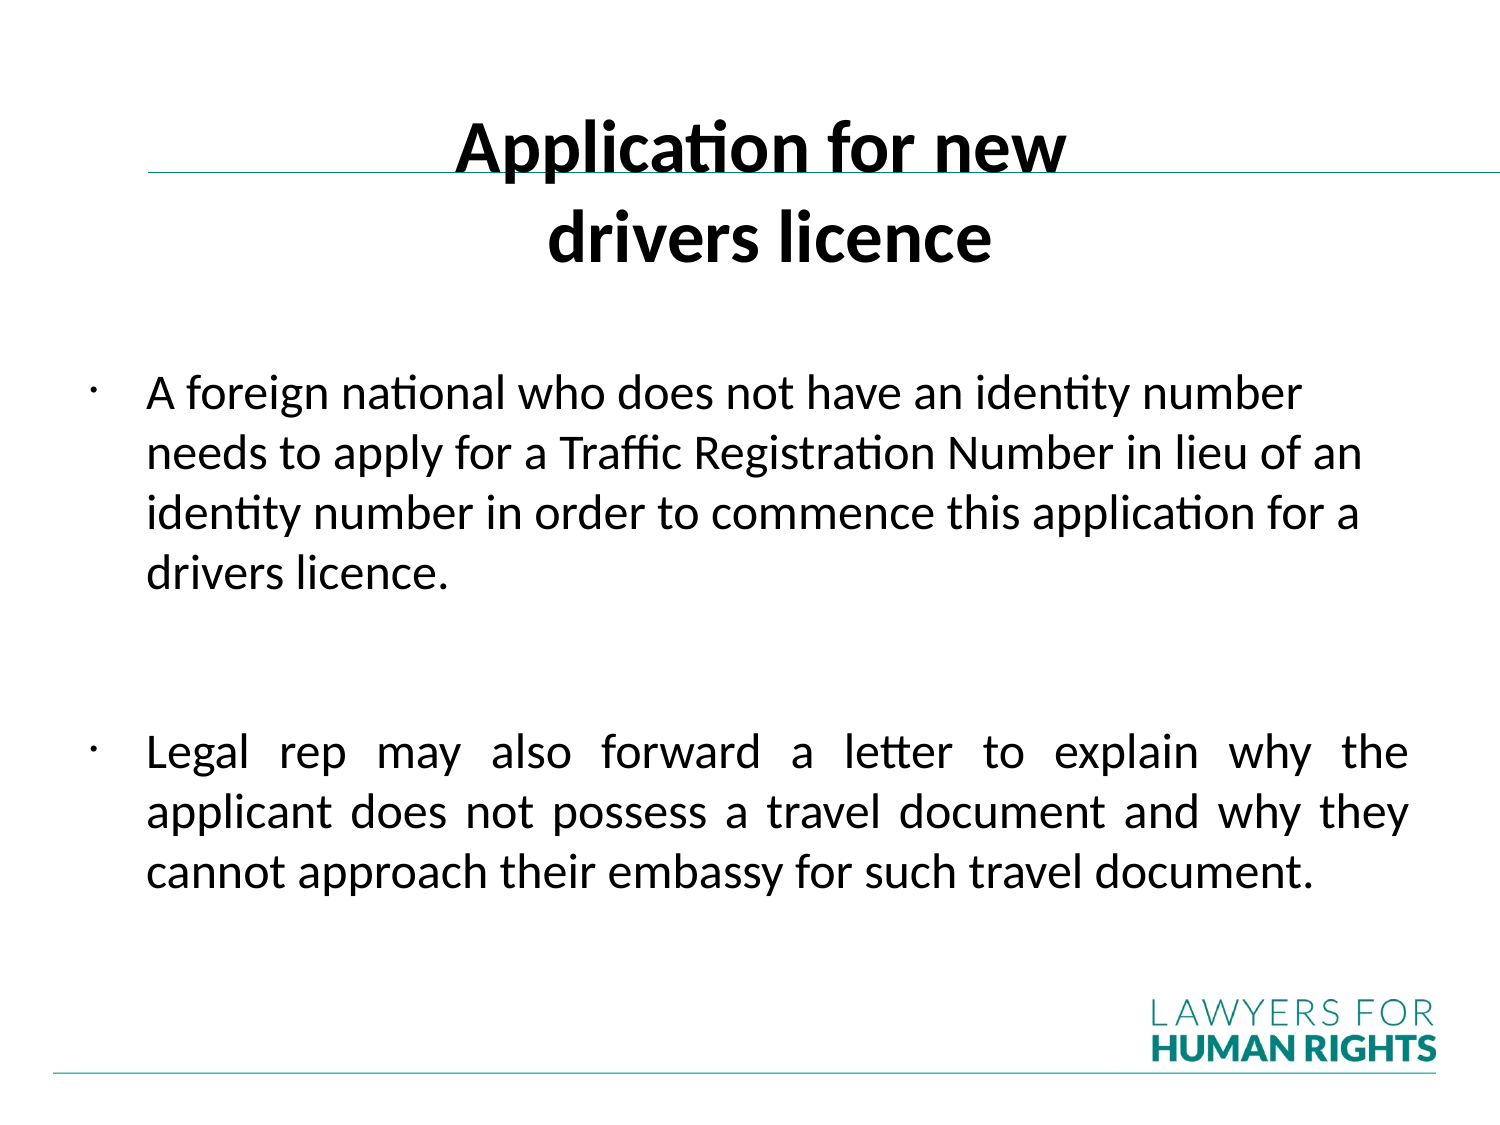

Application for new
 drivers licence
# A foreign national who does not have an identity number needs to apply for a Traffic Registration Number in lieu of an identity number in order to commence this application for a drivers licence.
Legal rep may also forward a letter to explain why the applicant does not possess a travel document and why they cannot approach their embassy for such travel document.